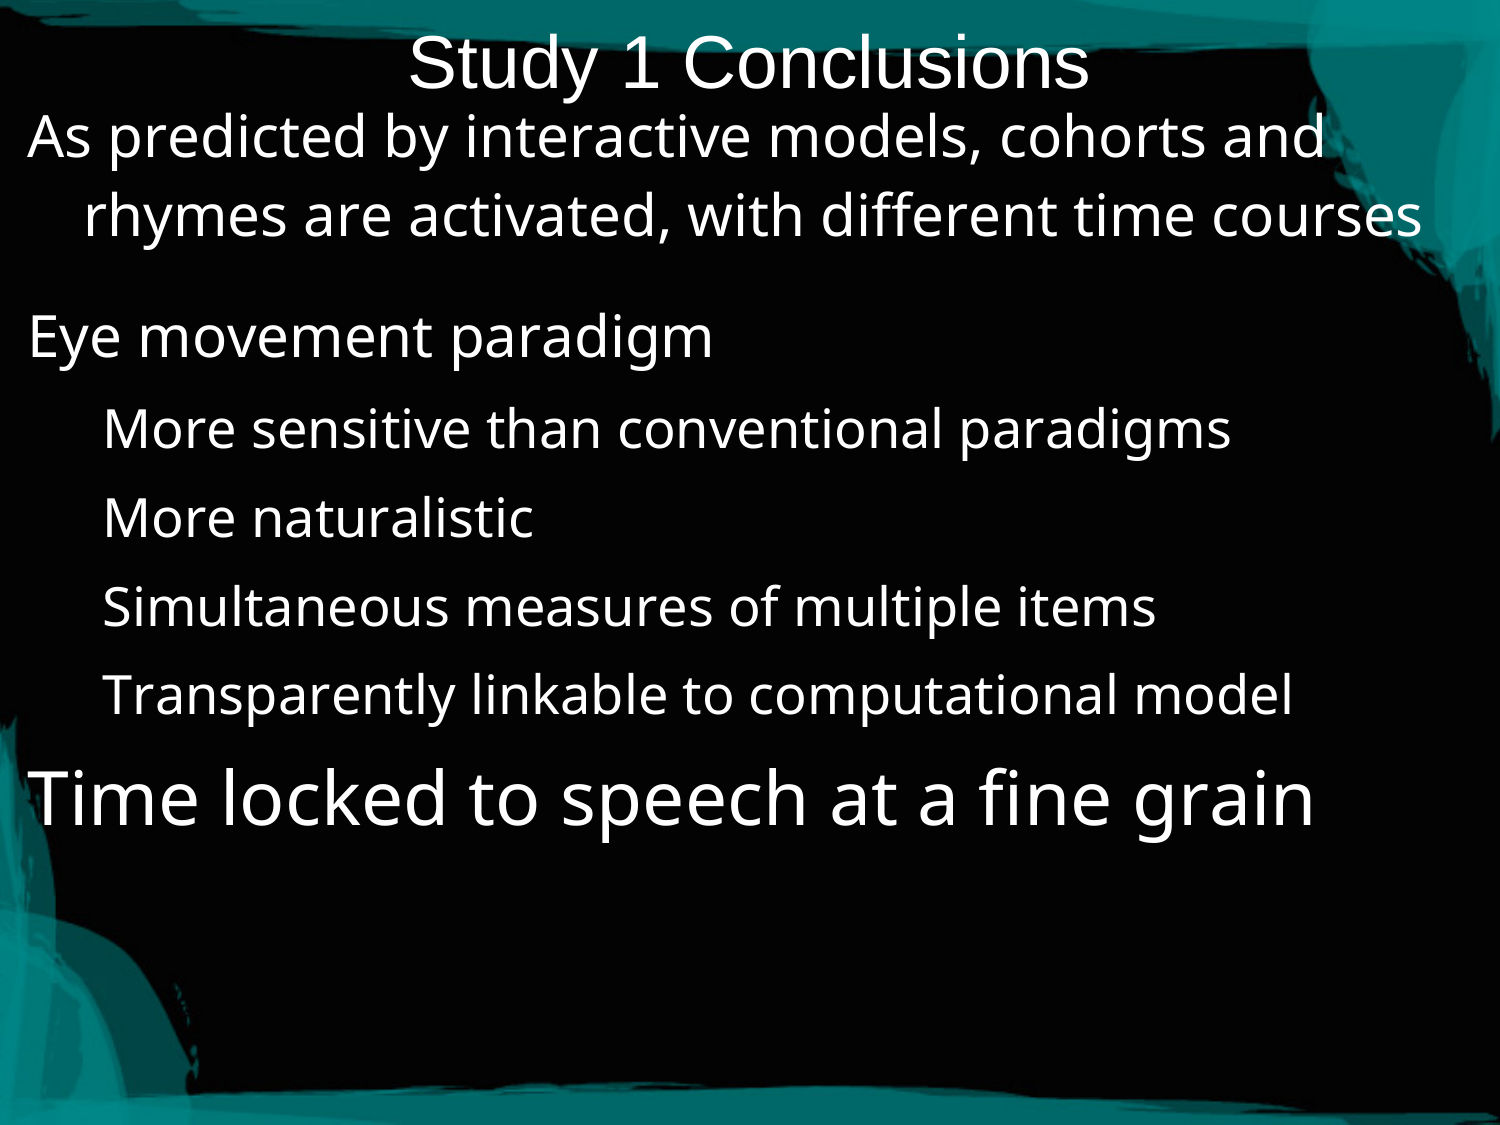

# Study 1 Conclusions
As predicted by interactive models, cohorts and rhymes are activated, with different time courses
Eye movement paradigm
More sensitive than conventional paradigms
More naturalistic
Simultaneous measures of multiple items
Transparently linkable to computational model
Time locked to speech at a fine grain